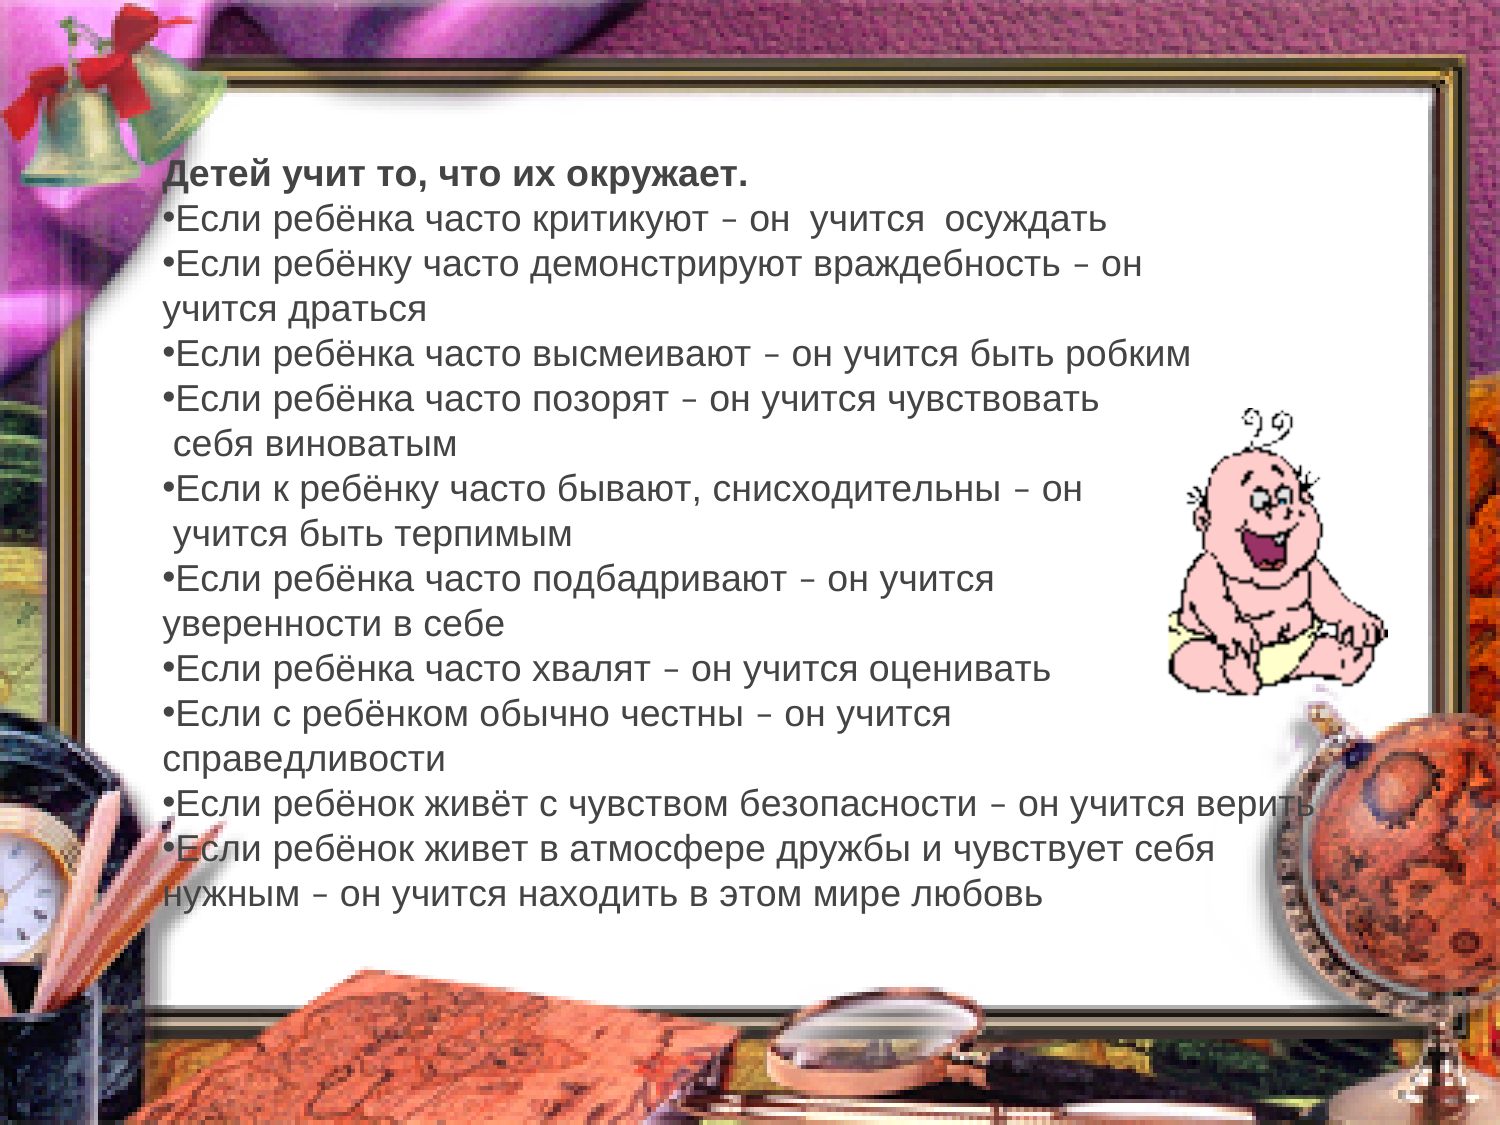

Детей учит то, что их окружает.
Если ребёнка часто критикуют – он  учится  осуждать
Если ребёнку часто демонстрируют враждебность – он
учится драться
Если ребёнка часто высмеивают – он учится быть робким
Если ребёнка часто позорят – он учится чувствовать
 себя виноватым
Если к ребёнку часто бывают, снисходительны – он
 учится быть терпимым
Если ребёнка часто подбадривают – он учится
уверенности в себе
Если ребёнка часто хвалят – он учится оценивать
Если с ребёнком обычно честны – он учится
справедливости
Если ребёнок живёт с чувством безопасности – он учится верить
Если ребёнок живет в атмосфере дружбы и чувствует себя
нужным – он учится находить в этом мире любовь